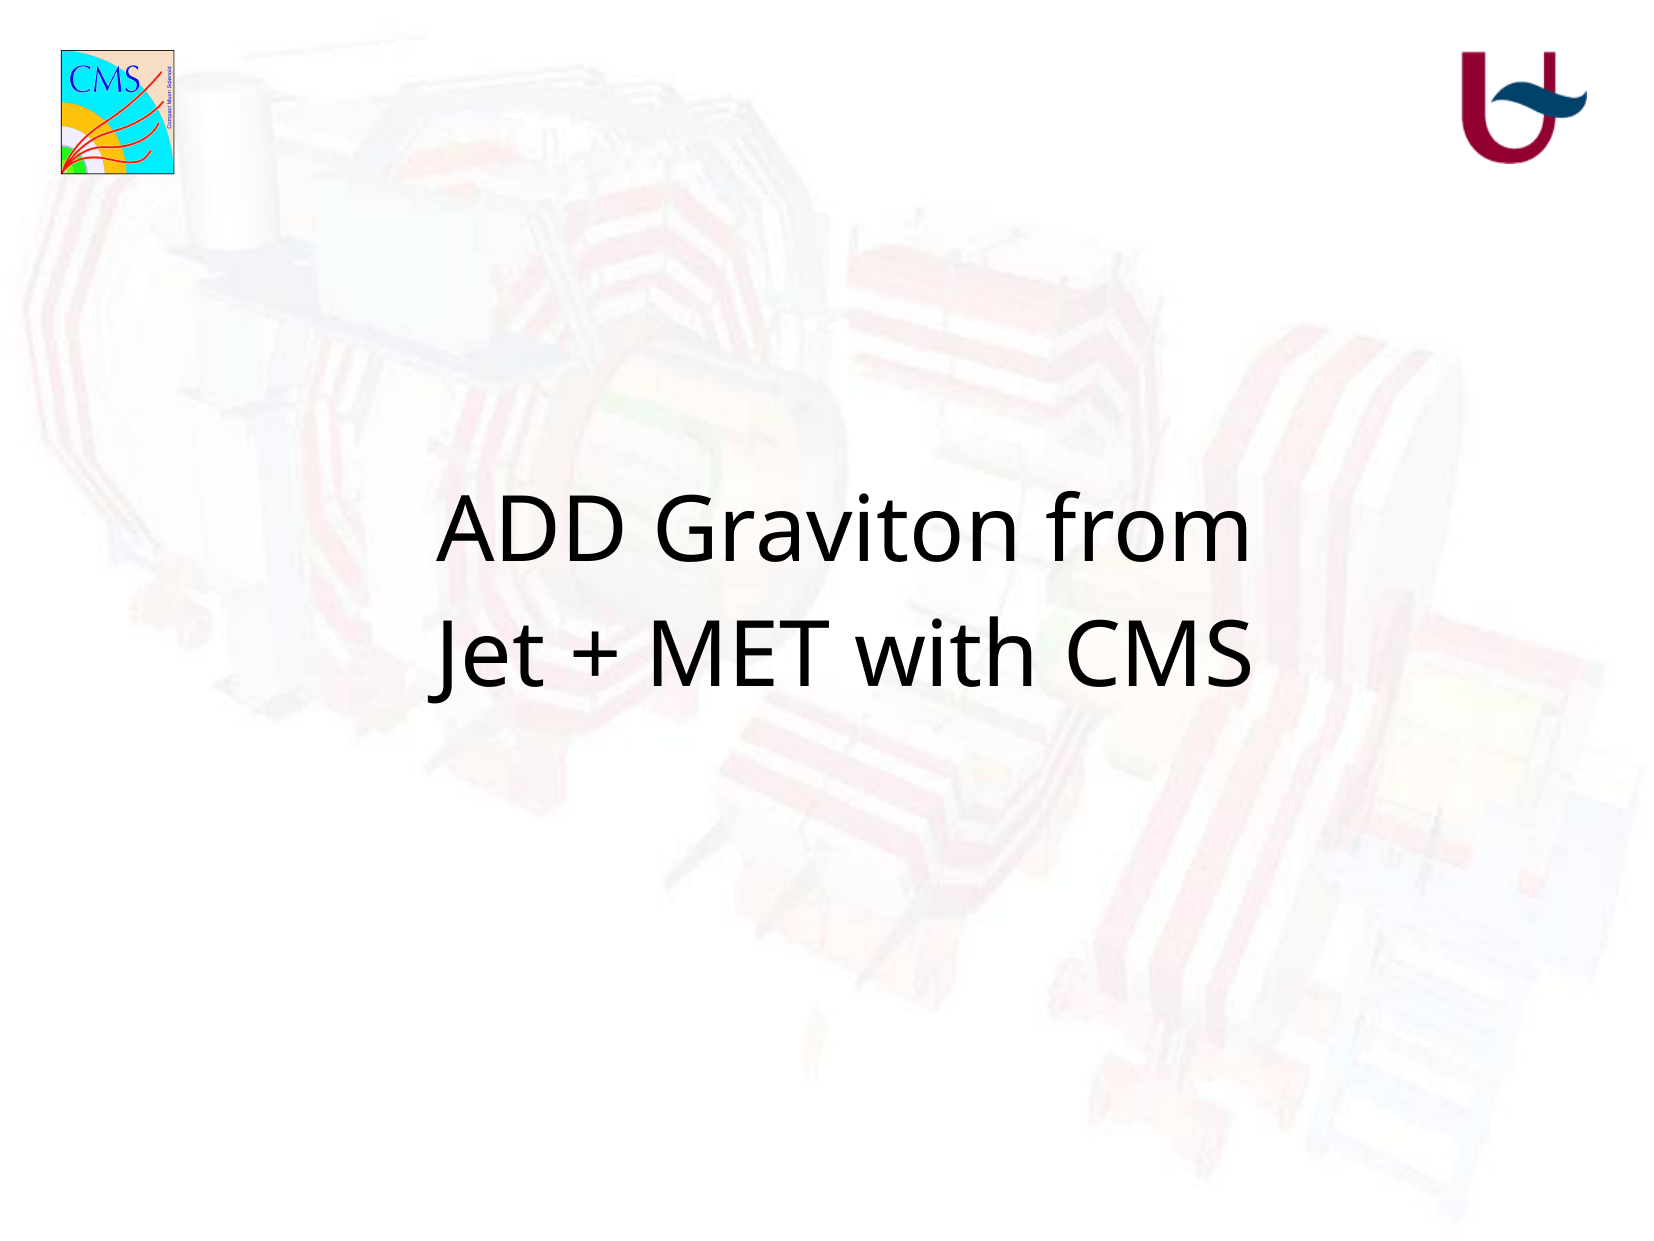

# ADD Graviton from Jet + MET with CMS